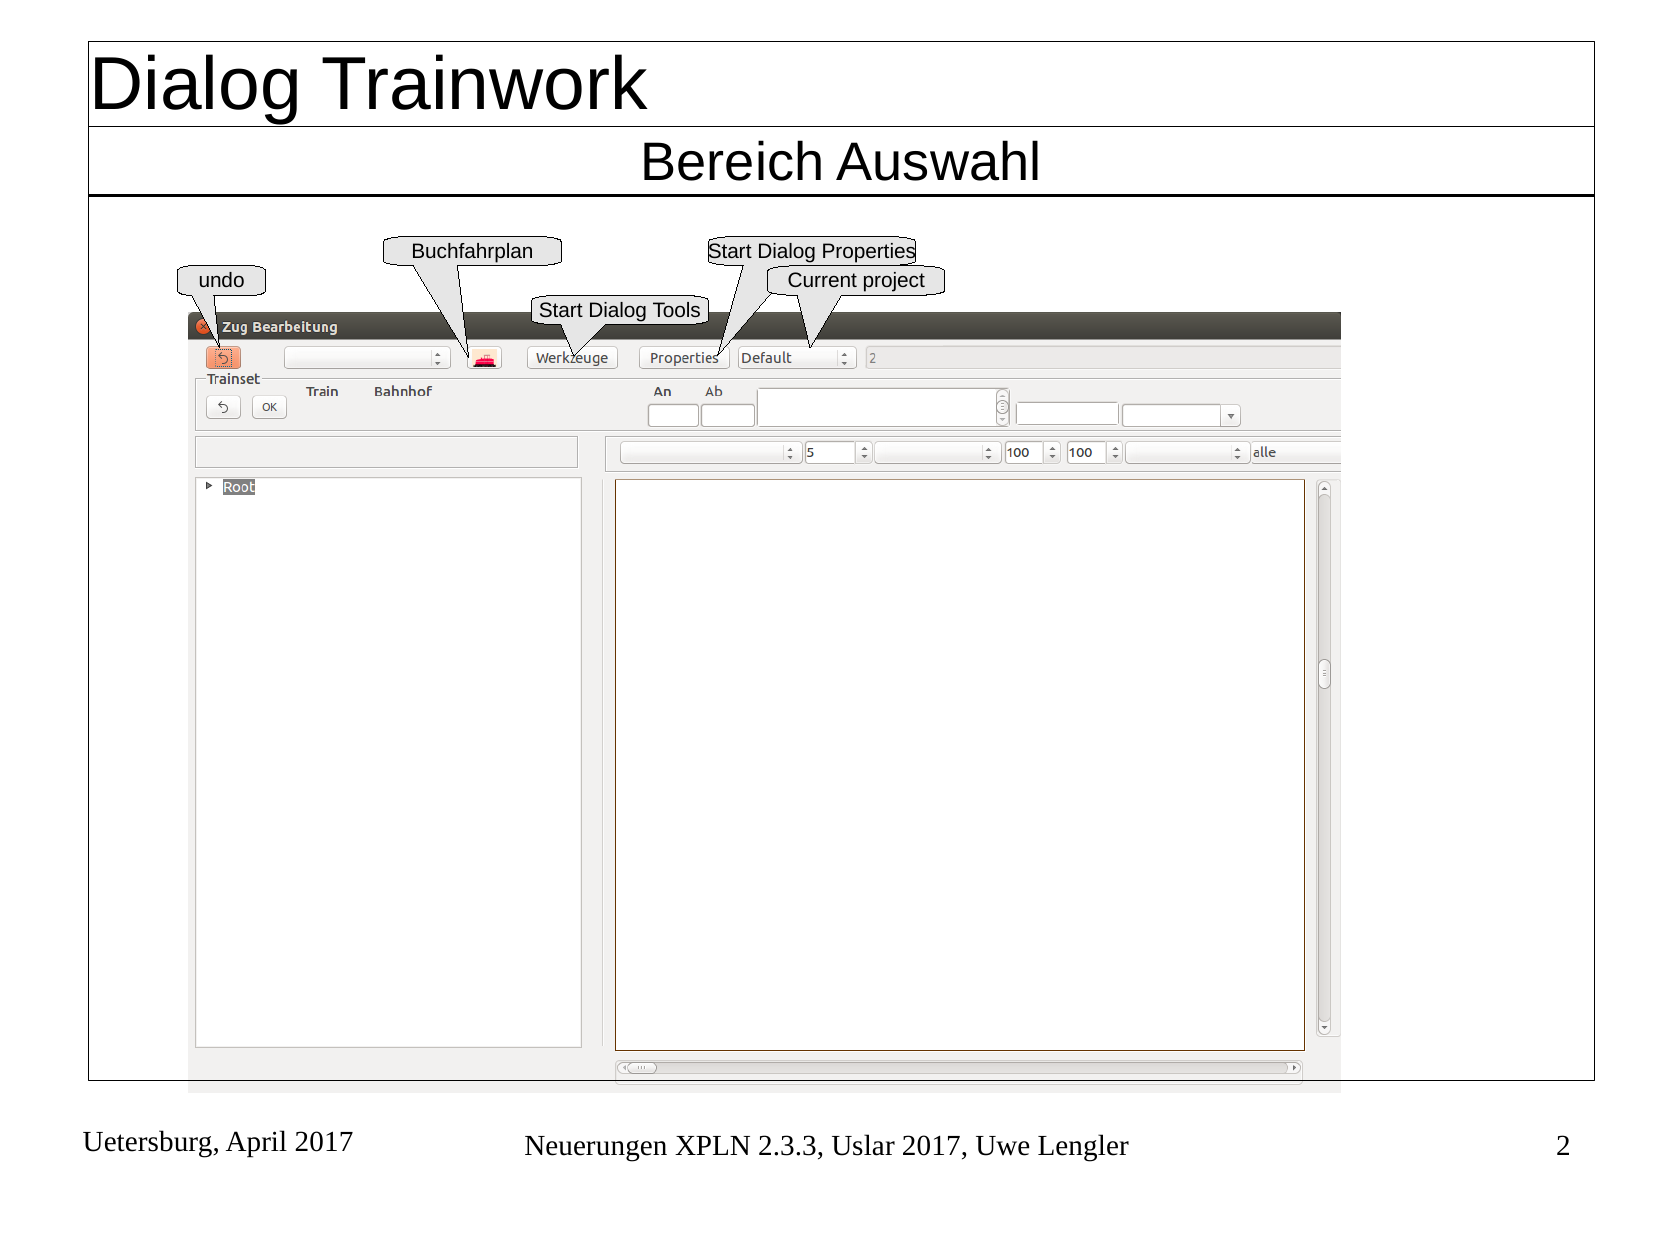

# Dialog Trainwork
Bereich Auswahl
Buchfahrplan
Start Dialog Properties
undo
Current project
Start Dialog Tools
Uetersburg, April 2017
Neuerungen XPLN 2.3.3, Uslar 2017, Uwe Lengler
2